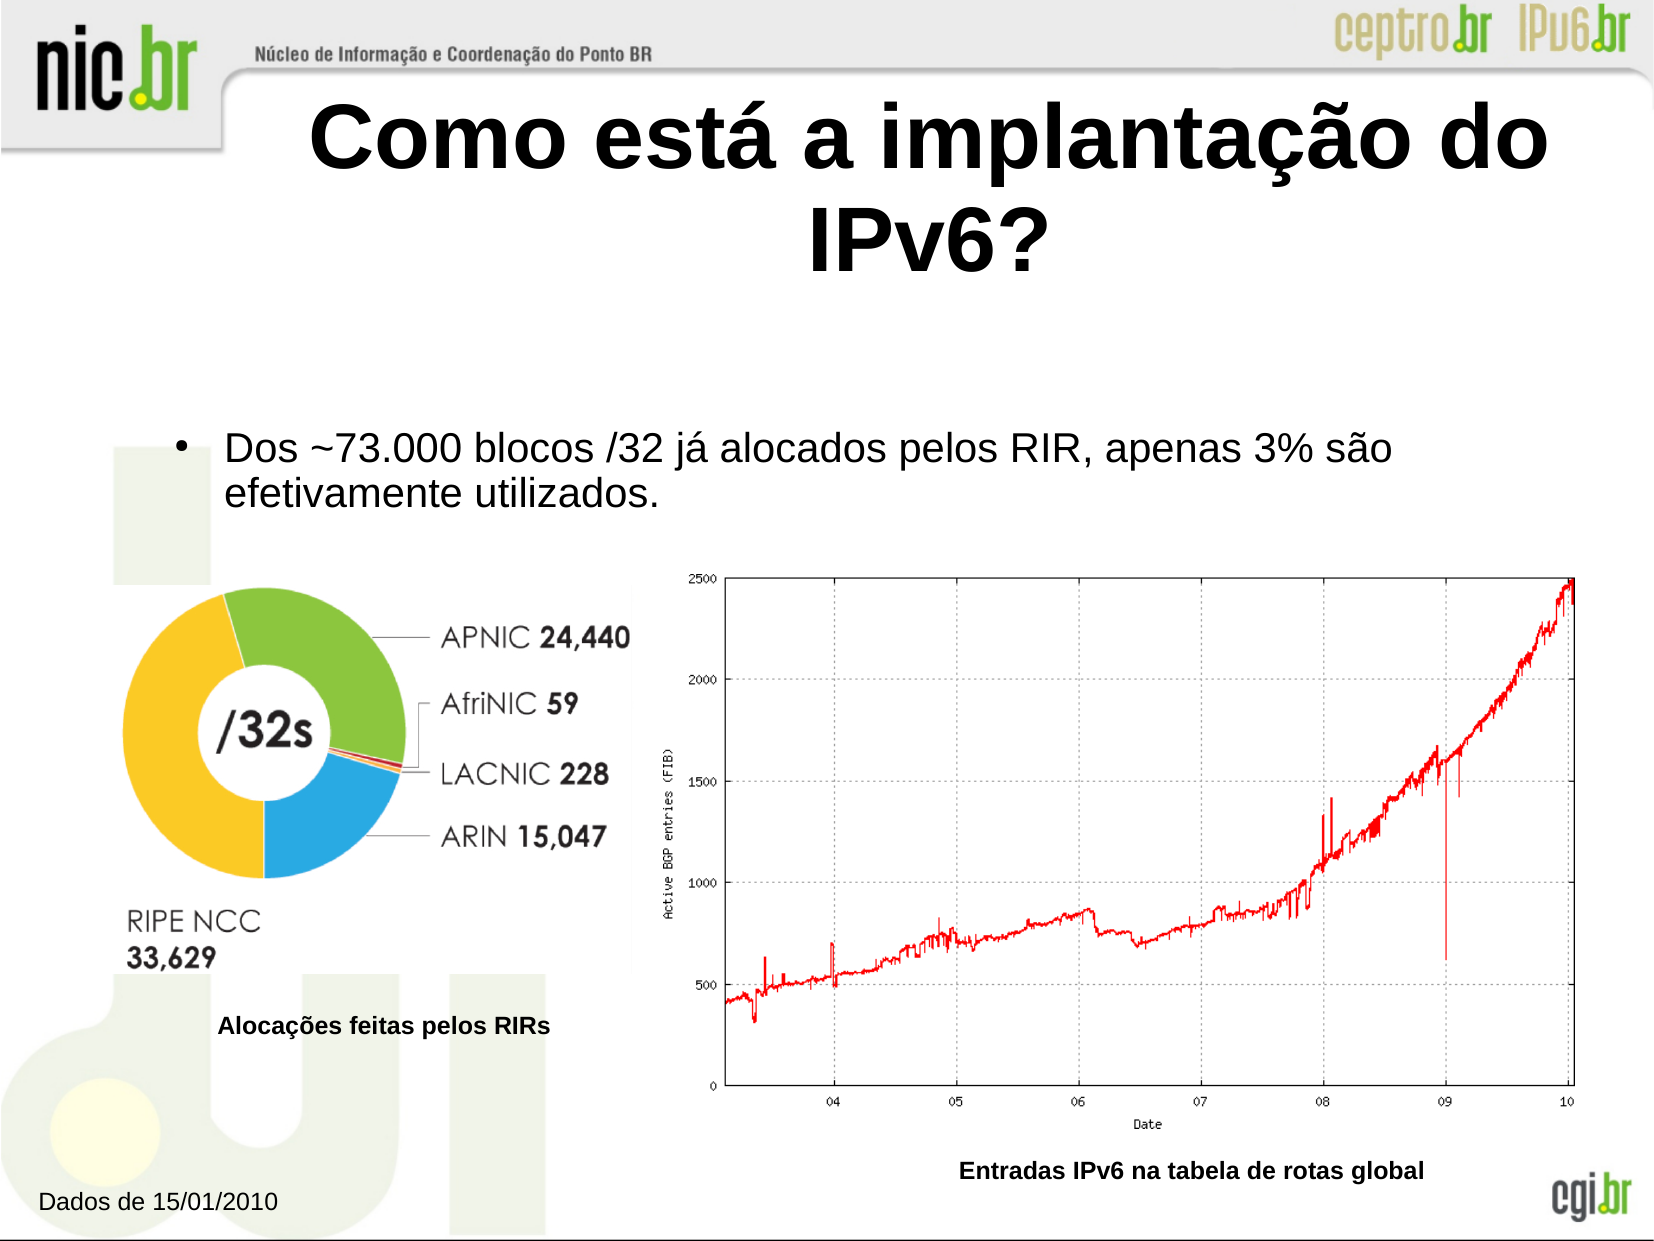

Como está a implantação do IPv6?
Dos ~73.000 blocos /32 já alocados pelos RIR, apenas 3% são efetivamente utilizados.
Alocações feitas pelos RIRs
Entradas IPv6 na tabela de rotas global
Dados de 15/01/2010